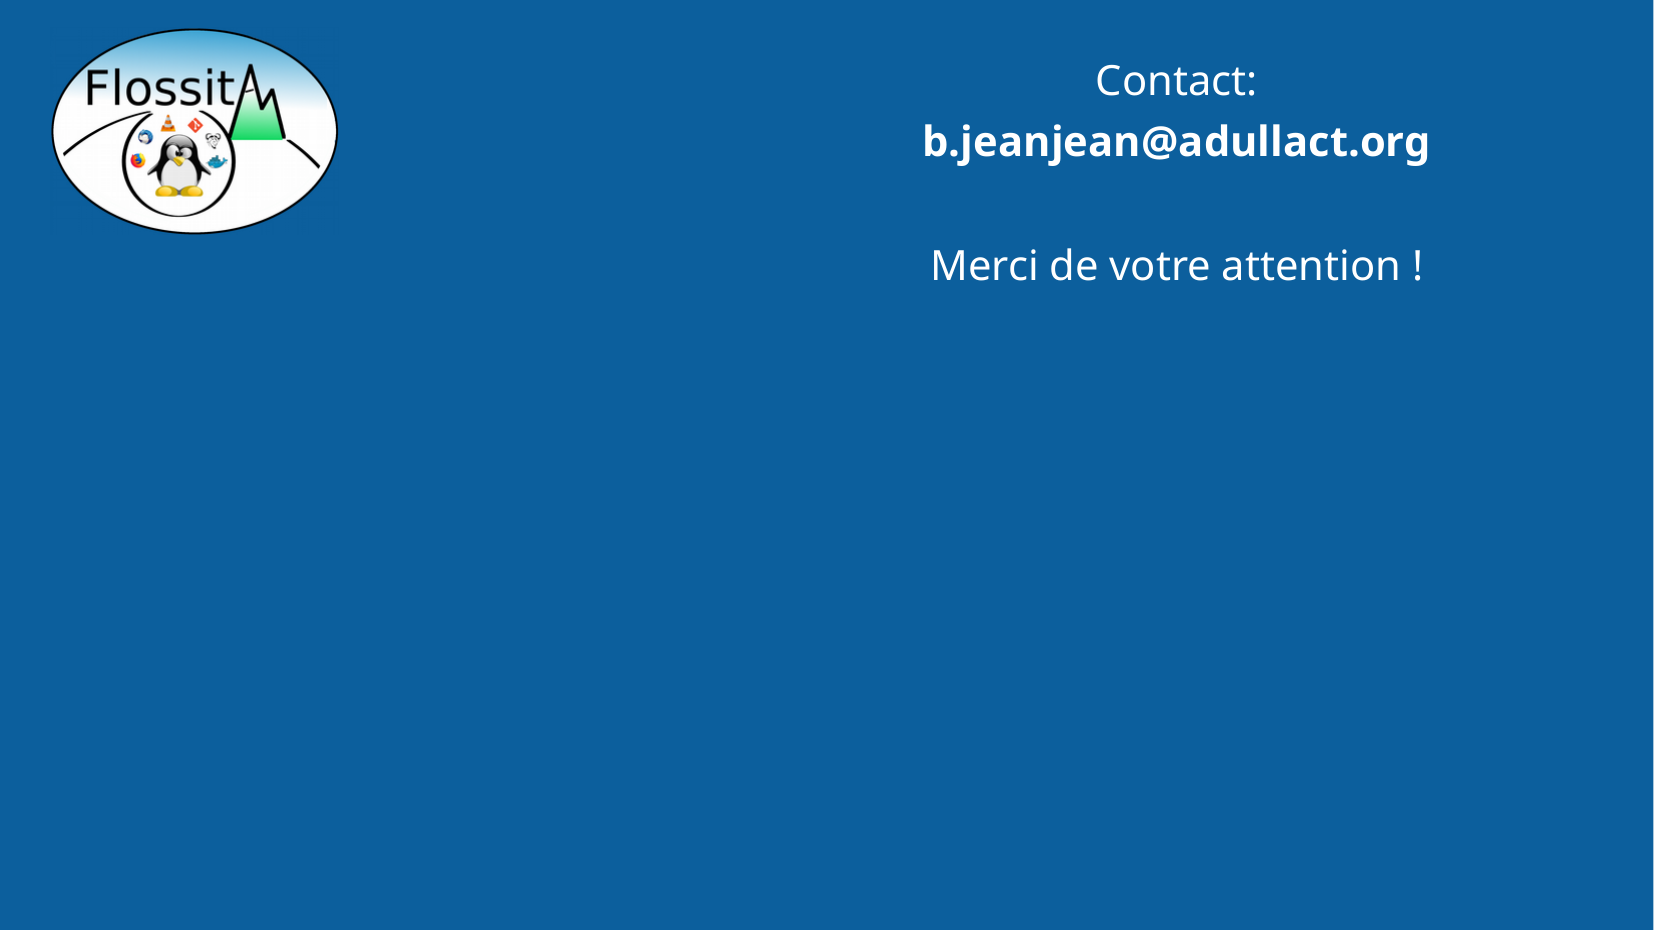

# Contact:
b.jeanjean@adullact.org
Merci de votre attention !